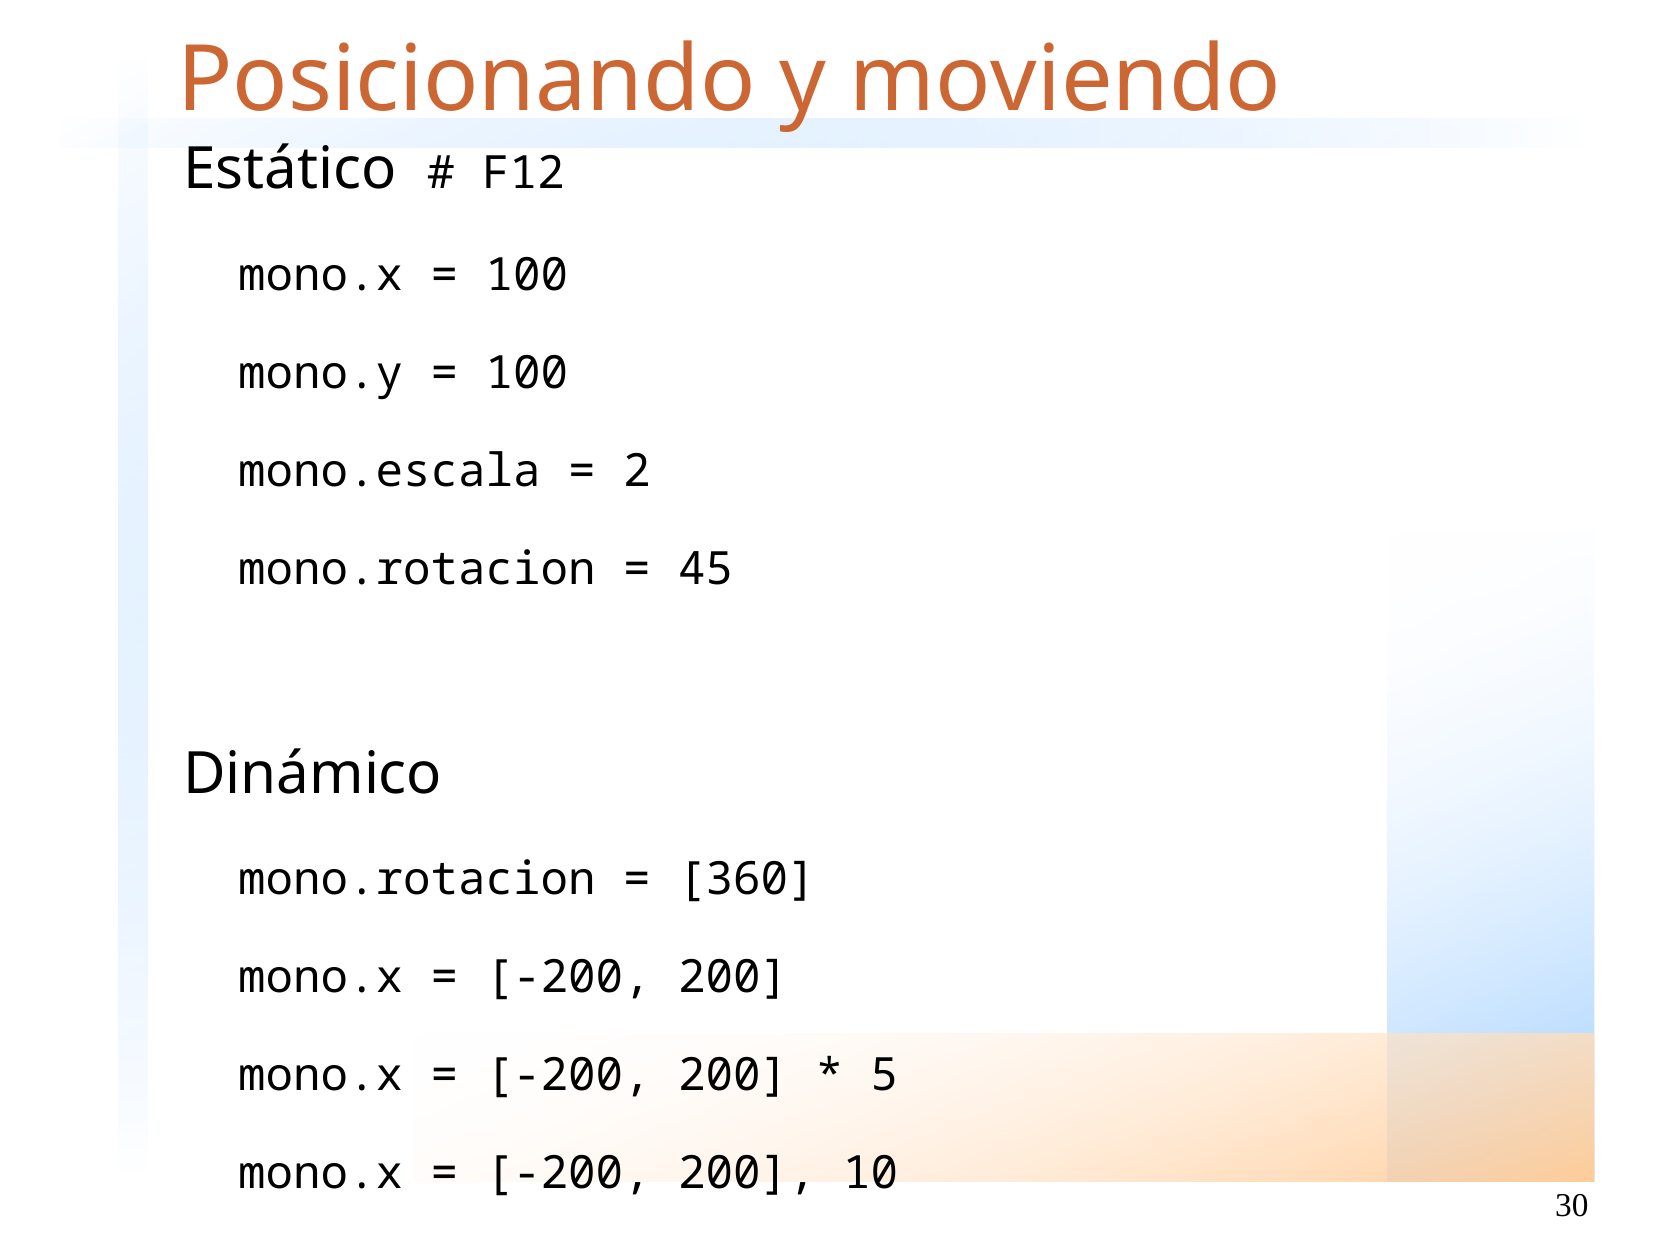

# Posicionando y moviendo
Estático # F12
 mono.x = 100
 mono.y = 100
 mono.escala = 2
 mono.rotacion = 45
Dinámico
 mono.rotacion = [360]
 mono.x = [-200, 200]
 mono.x = [-200, 200] * 5
 mono.x = [-200, 200], 10